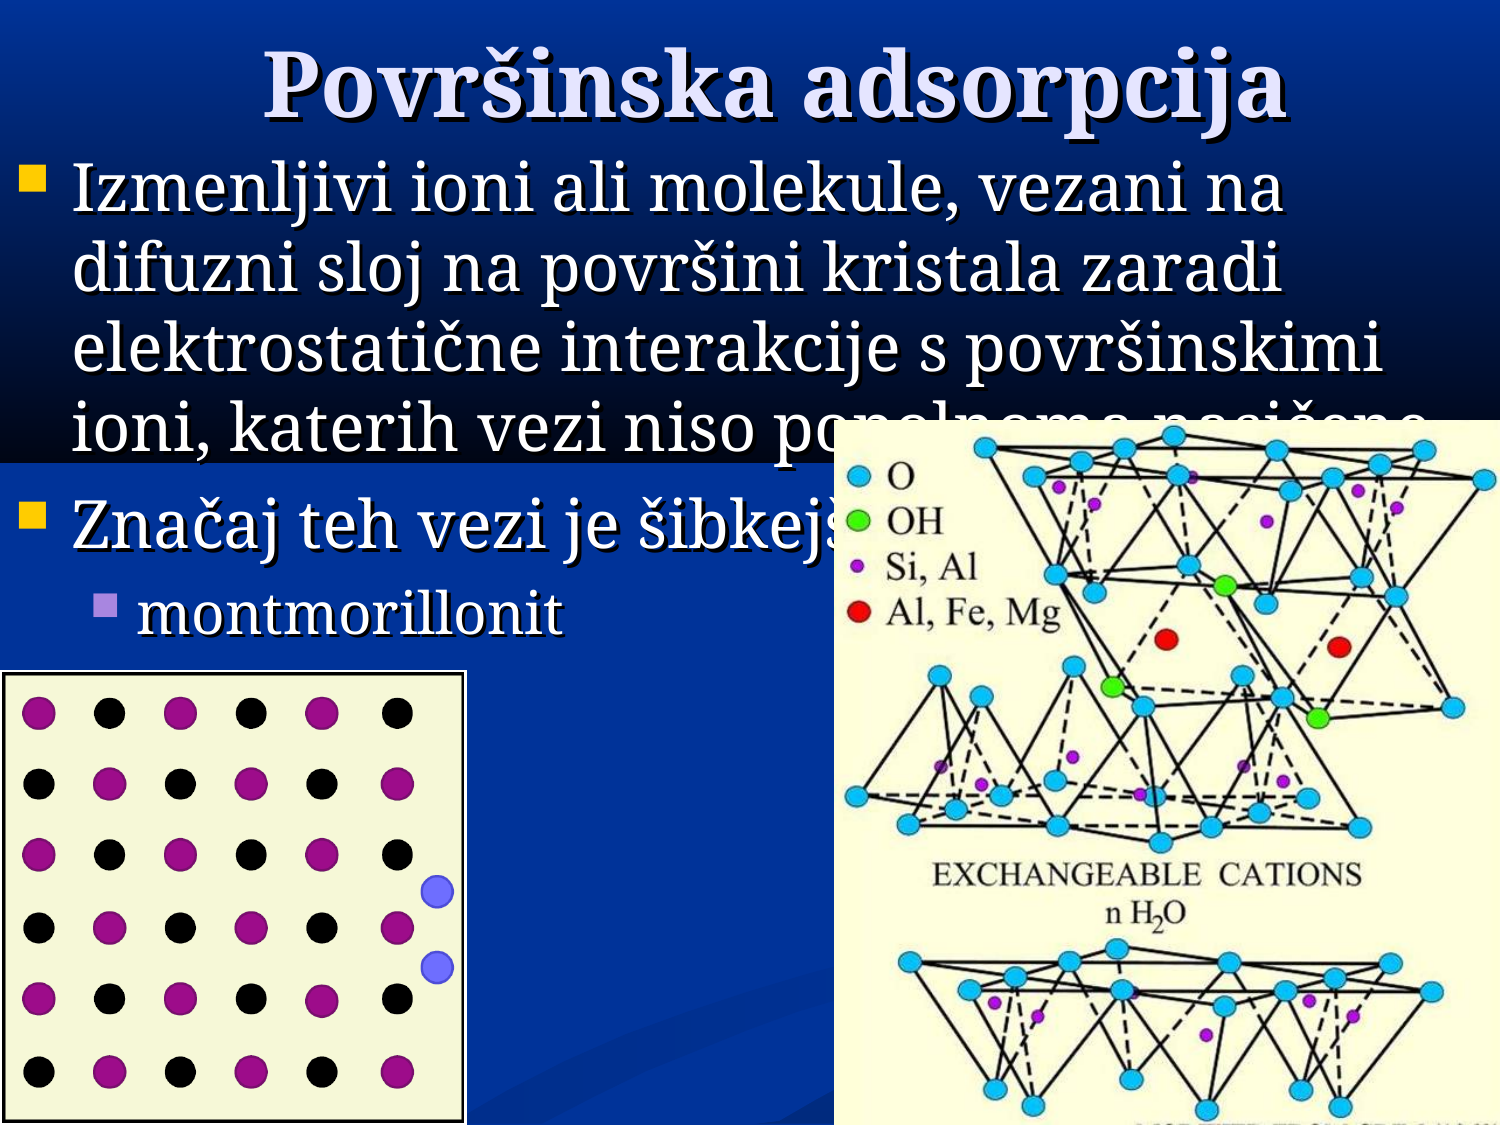

# Površinska adsorpcija
Izmenljivi ioni ali molekule, vezani na difuzni sloj na površini kristala zaradi elektrostatične interakcije s površinskimi ioni, katerih vezi niso popolnoma nasičene.
Značaj teh vezi je šibkejši.
montmorillonit